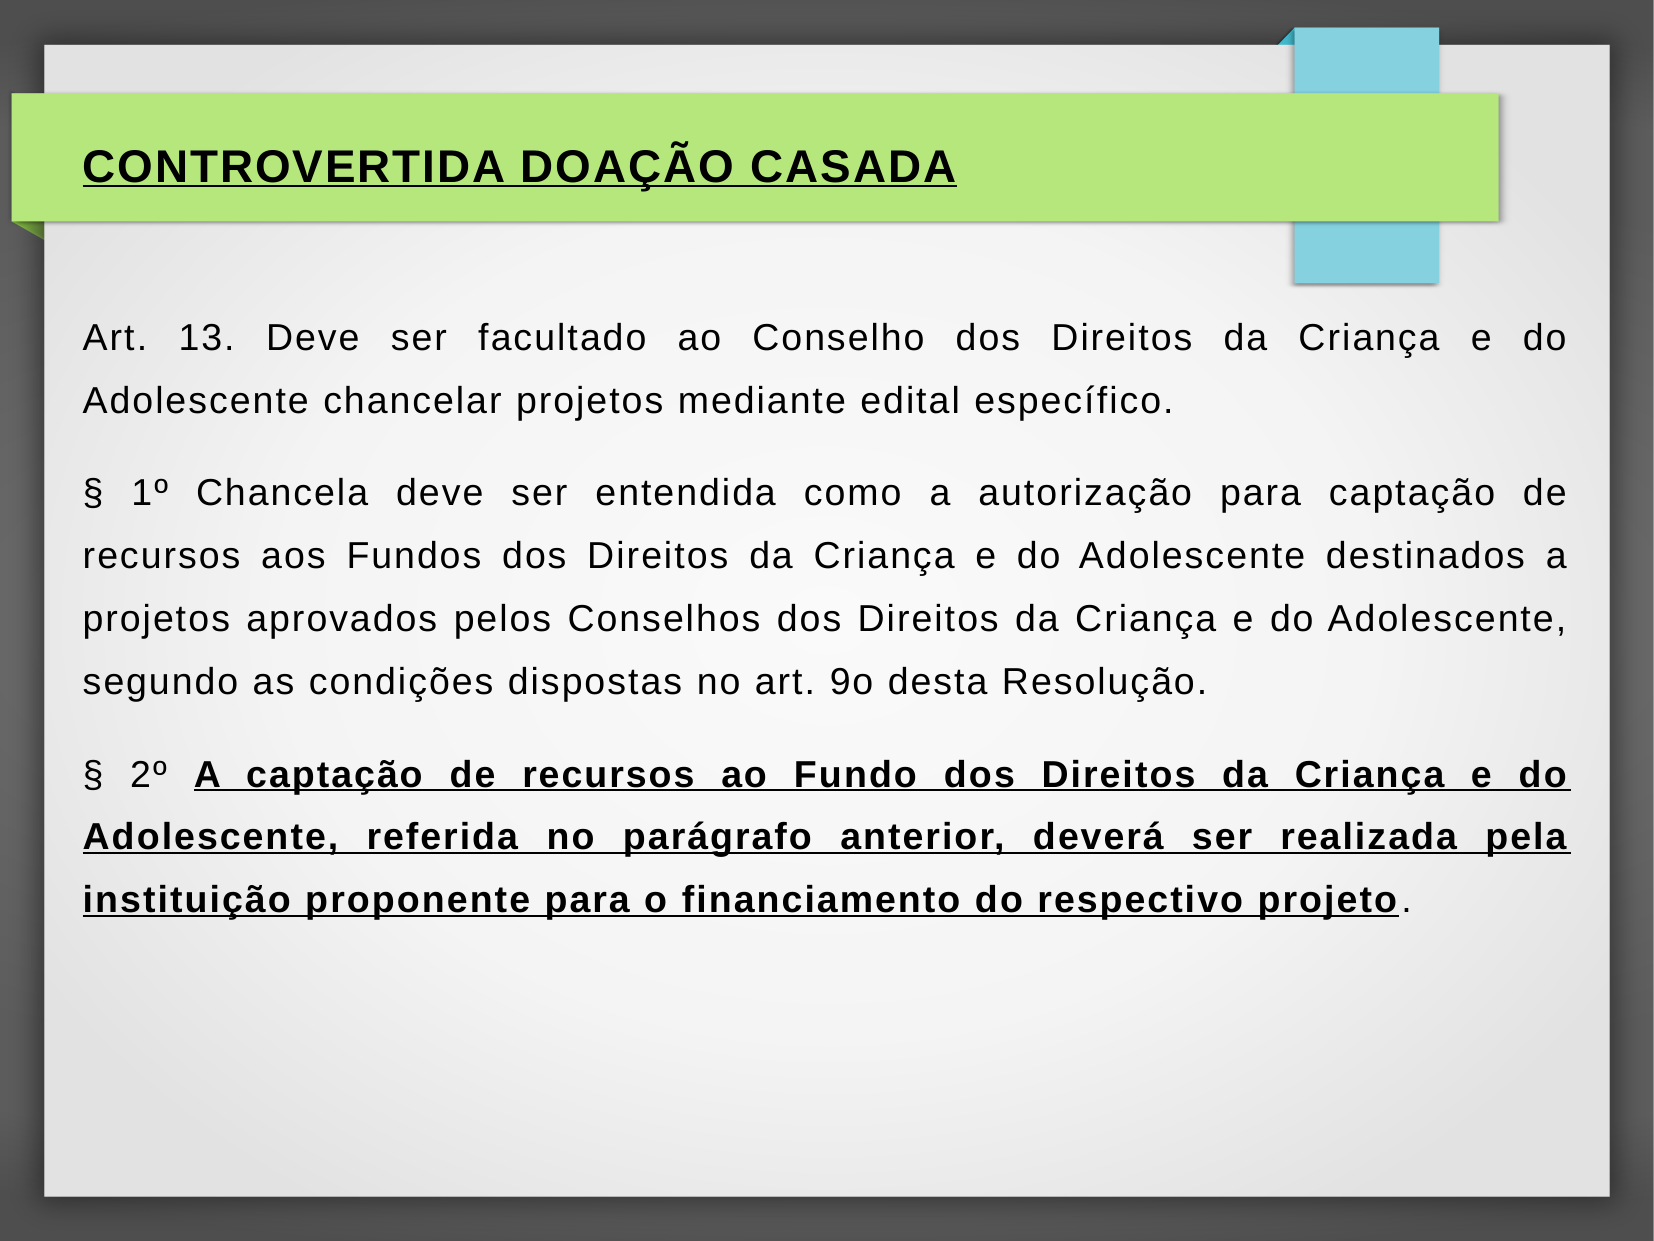

# CONTROVERTIDA DOAÇÃO CASADA
Art. 13. Deve ser facultado ao Conselho dos Direitos da Criança e do Adolescente chancelar projetos mediante edital específico.
§ 1º Chancela deve ser entendida como a autorização para captação de recursos aos Fundos dos Direitos da Criança e do Adolescente destinados a projetos aprovados pelos Conselhos dos Direitos da Criança e do Adolescente, segundo as condições dispostas no art. 9o desta Resolução.
§ 2º A captação de recursos ao Fundo dos Direitos da Criança e do Adolescente, referida no parágrafo anterior, deverá ser realizada pela instituição proponente para o financiamento do respectivo projeto.